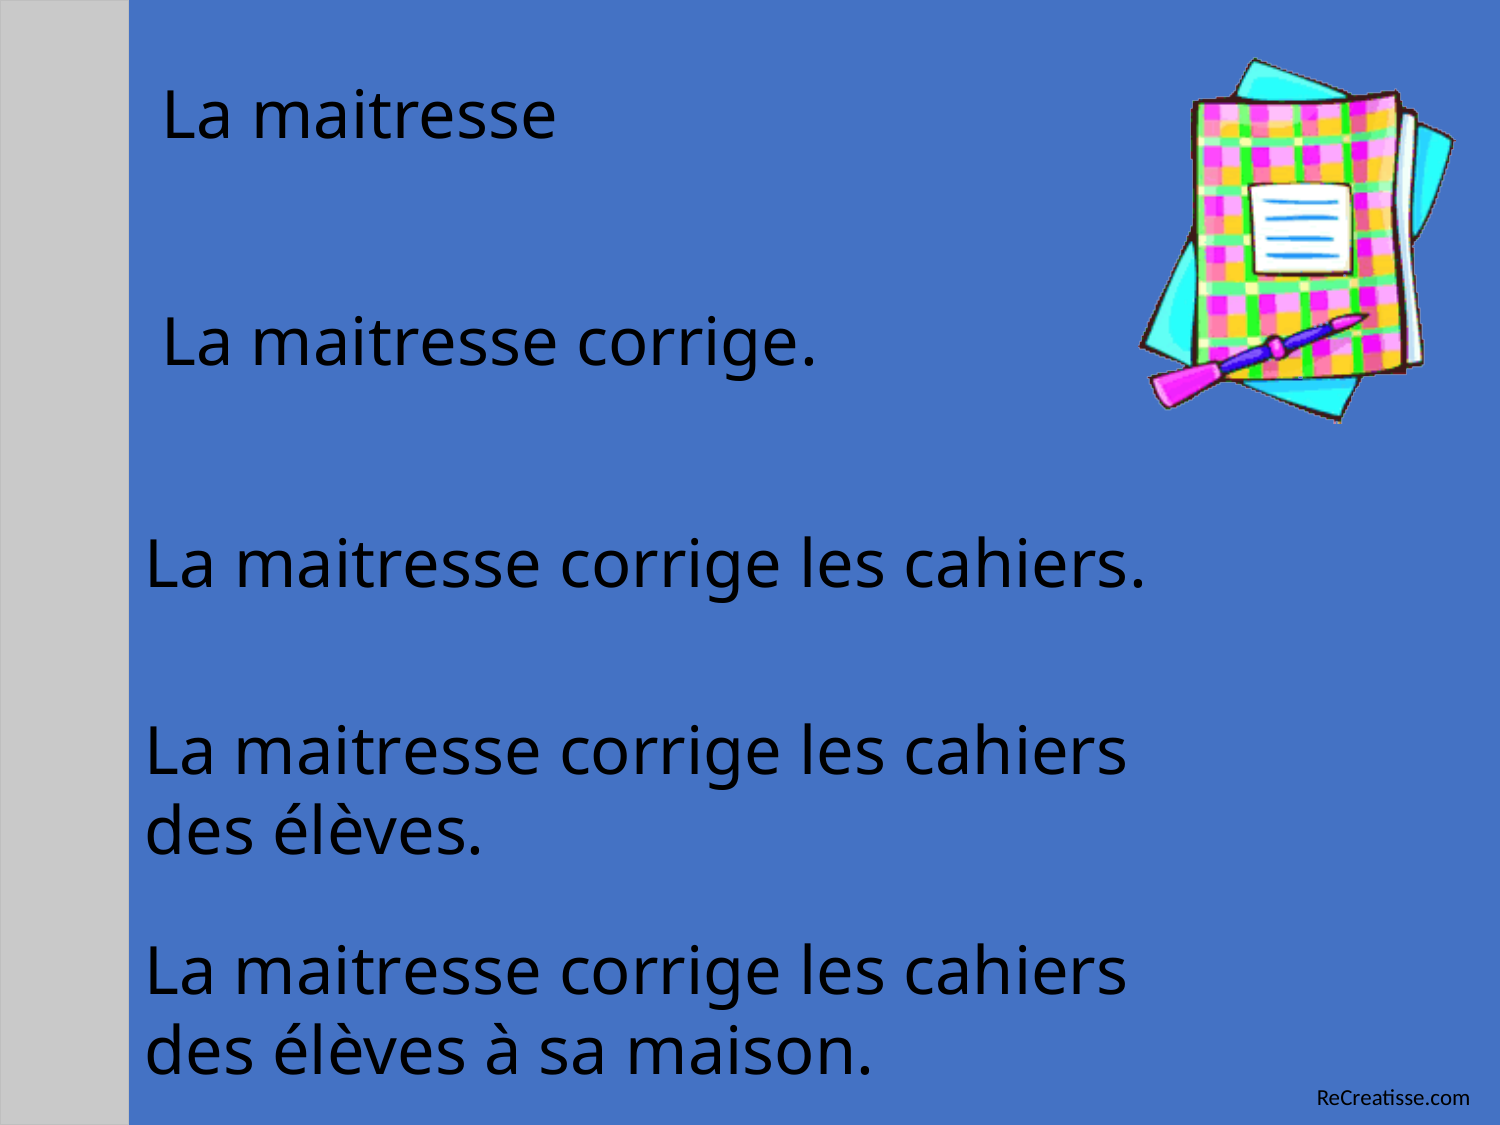

| |
| --- |
| |
| |
| |
| |
La maitresse
La maitresse corrige.
La maitresse corrige les cahiers.
La maitresse corrige les cahiers
des élèves.
La maitresse corrige les cahiers
des élèves à sa maison.
ReCreatisse.com